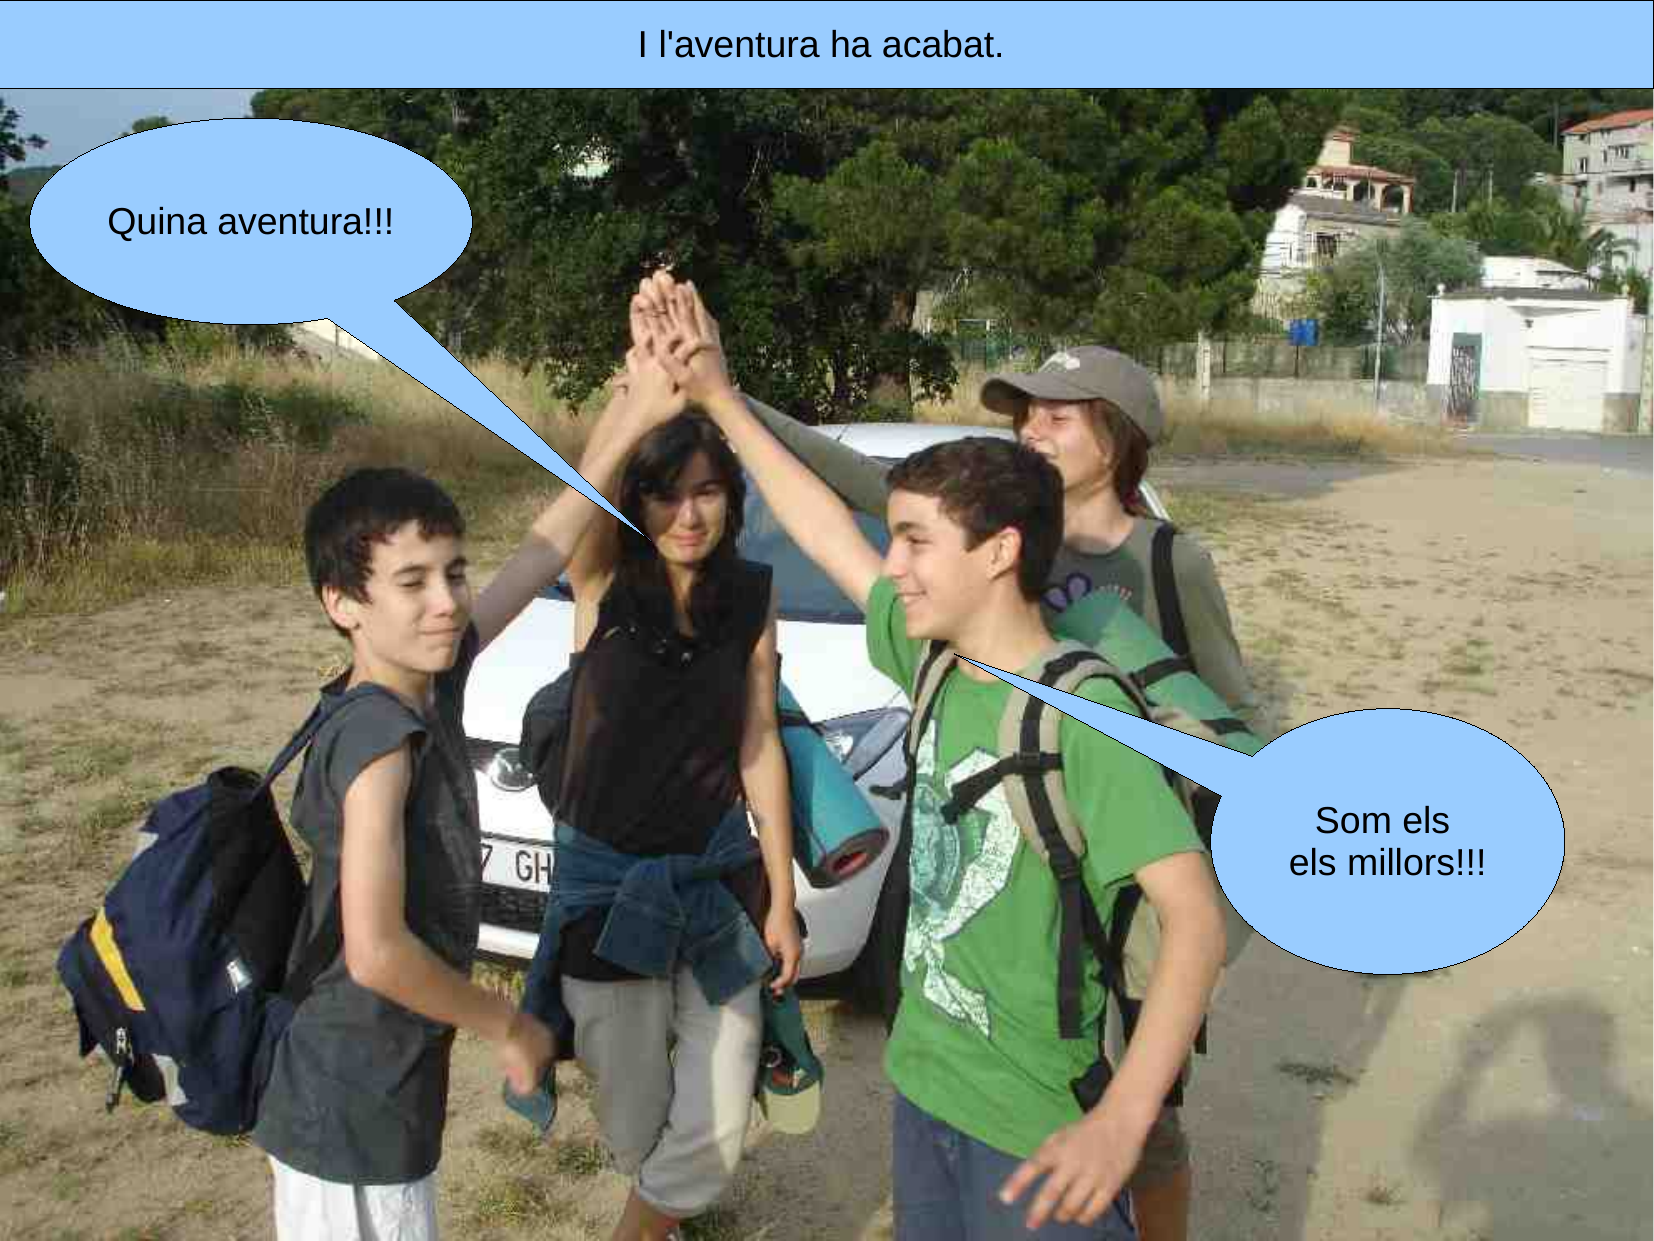

I l'aventura ha acabat.
Quina aventura!!!
Som els
els millors!!!